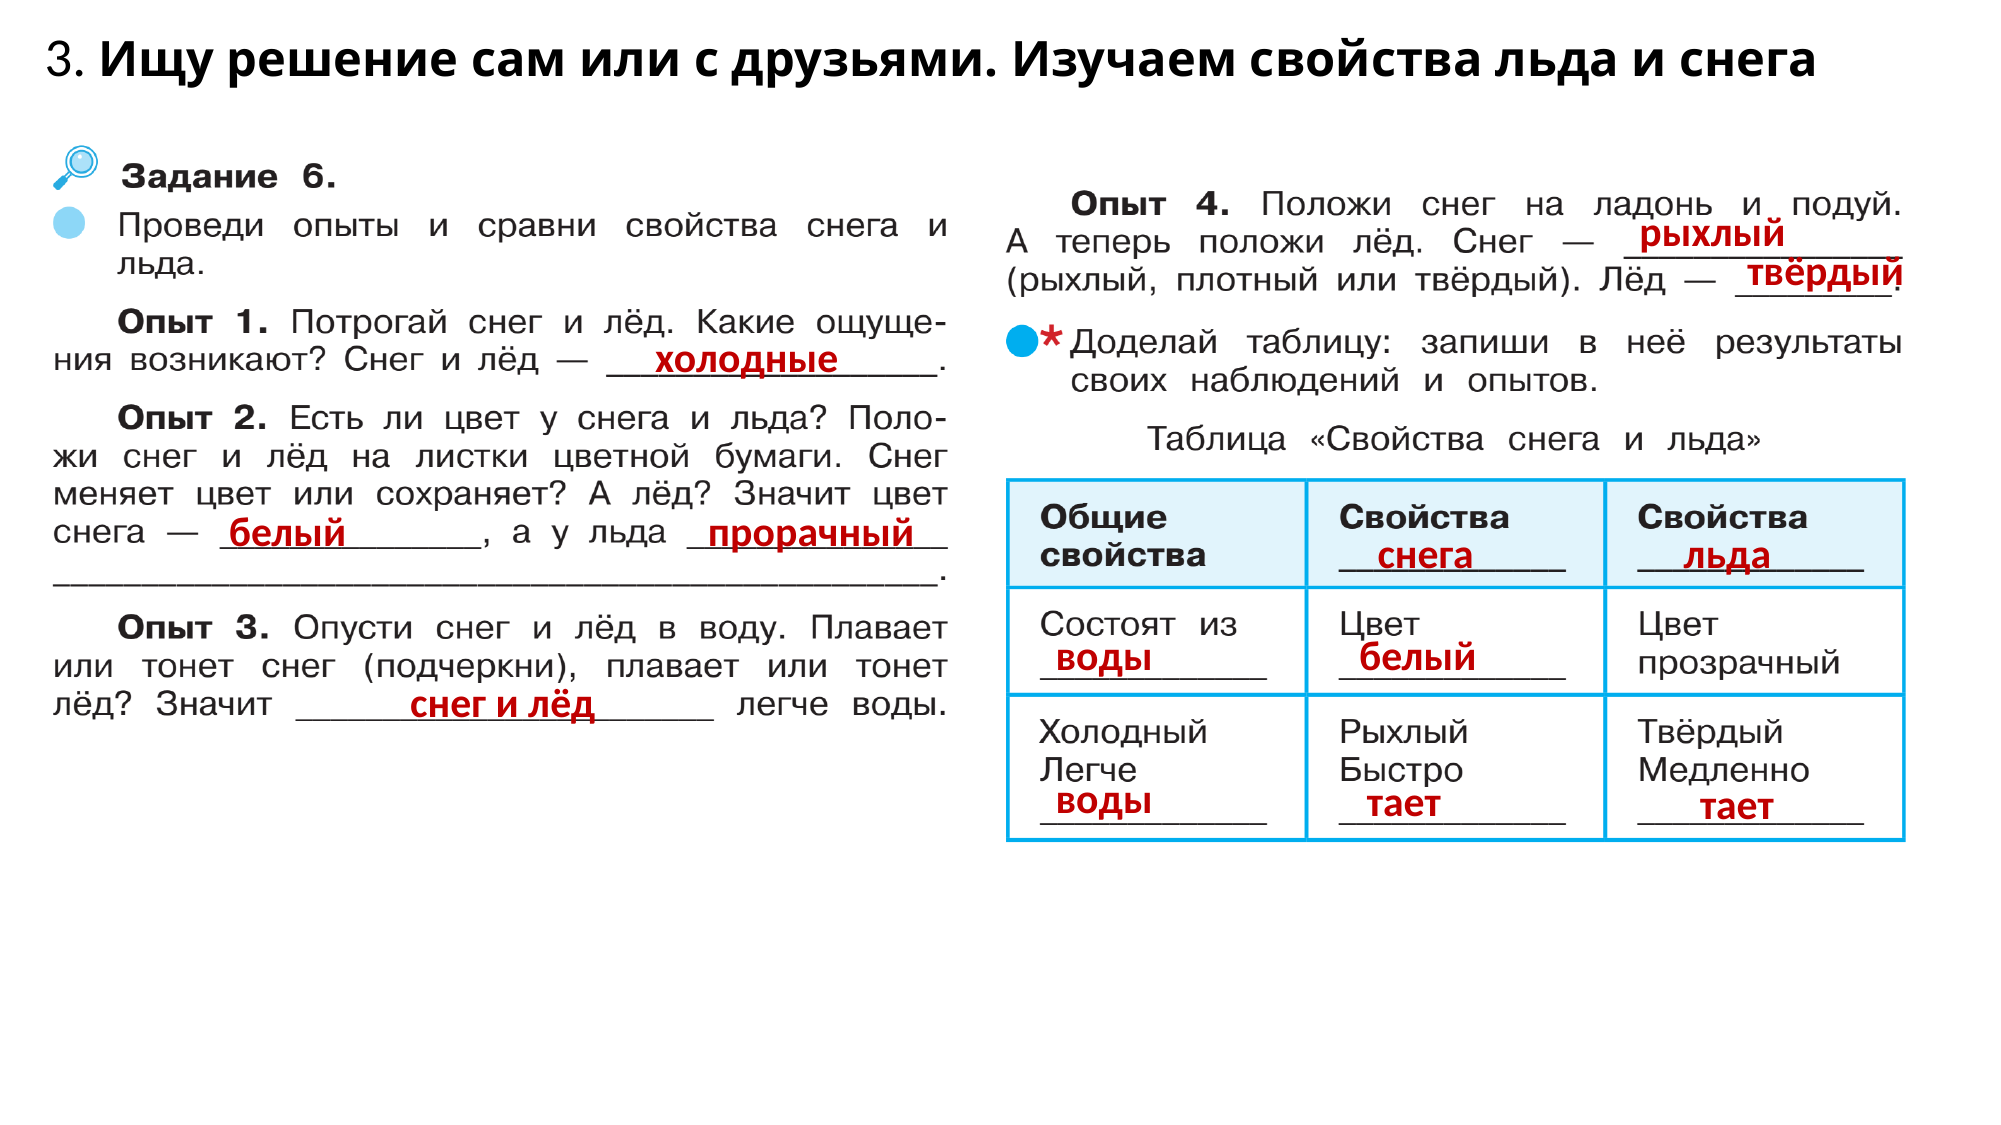

3. Ищу решение сам или с друзьями. Изучаем свойства льда и снега
рыхлый
твёрдый
холодные
белый
прорачный
снега
льда
белый
воды
снег и лёд
воды
тает
тает